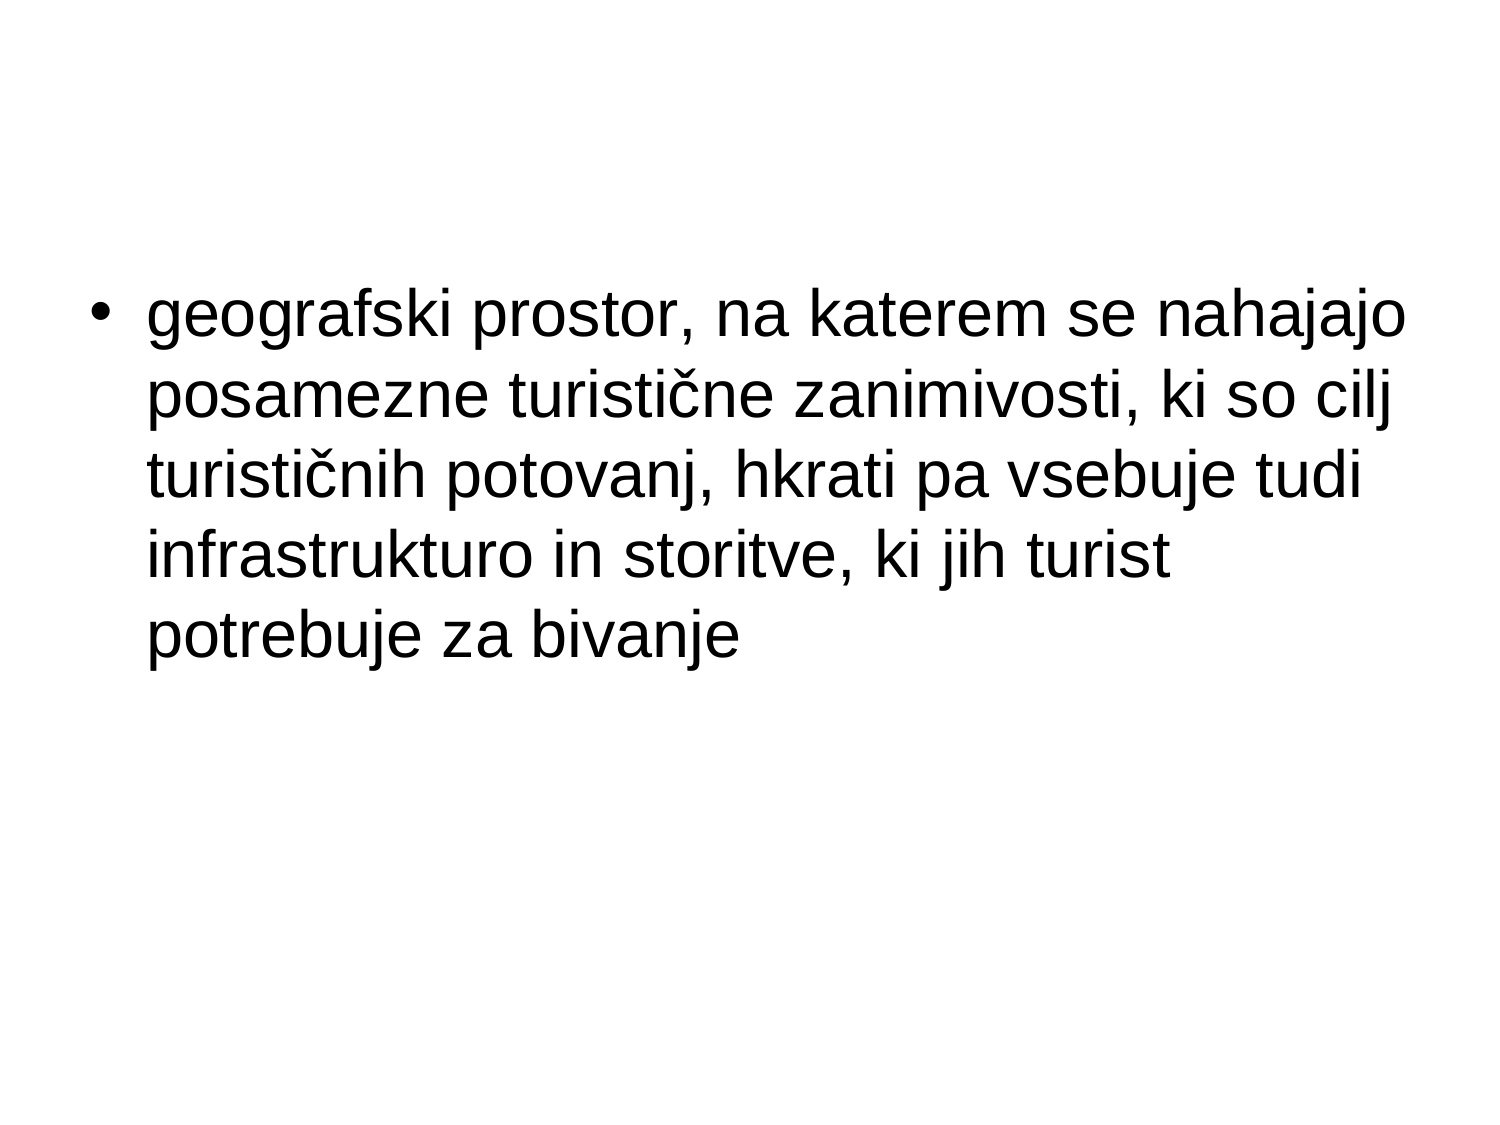

# geografski prostor, na katerem se nahajajo posamezne turistične zanimivosti, ki so cilj turističnih potovanj, hkrati pa vsebuje tudi infrastrukturo in storitve, ki jih turist potrebuje za bivanje